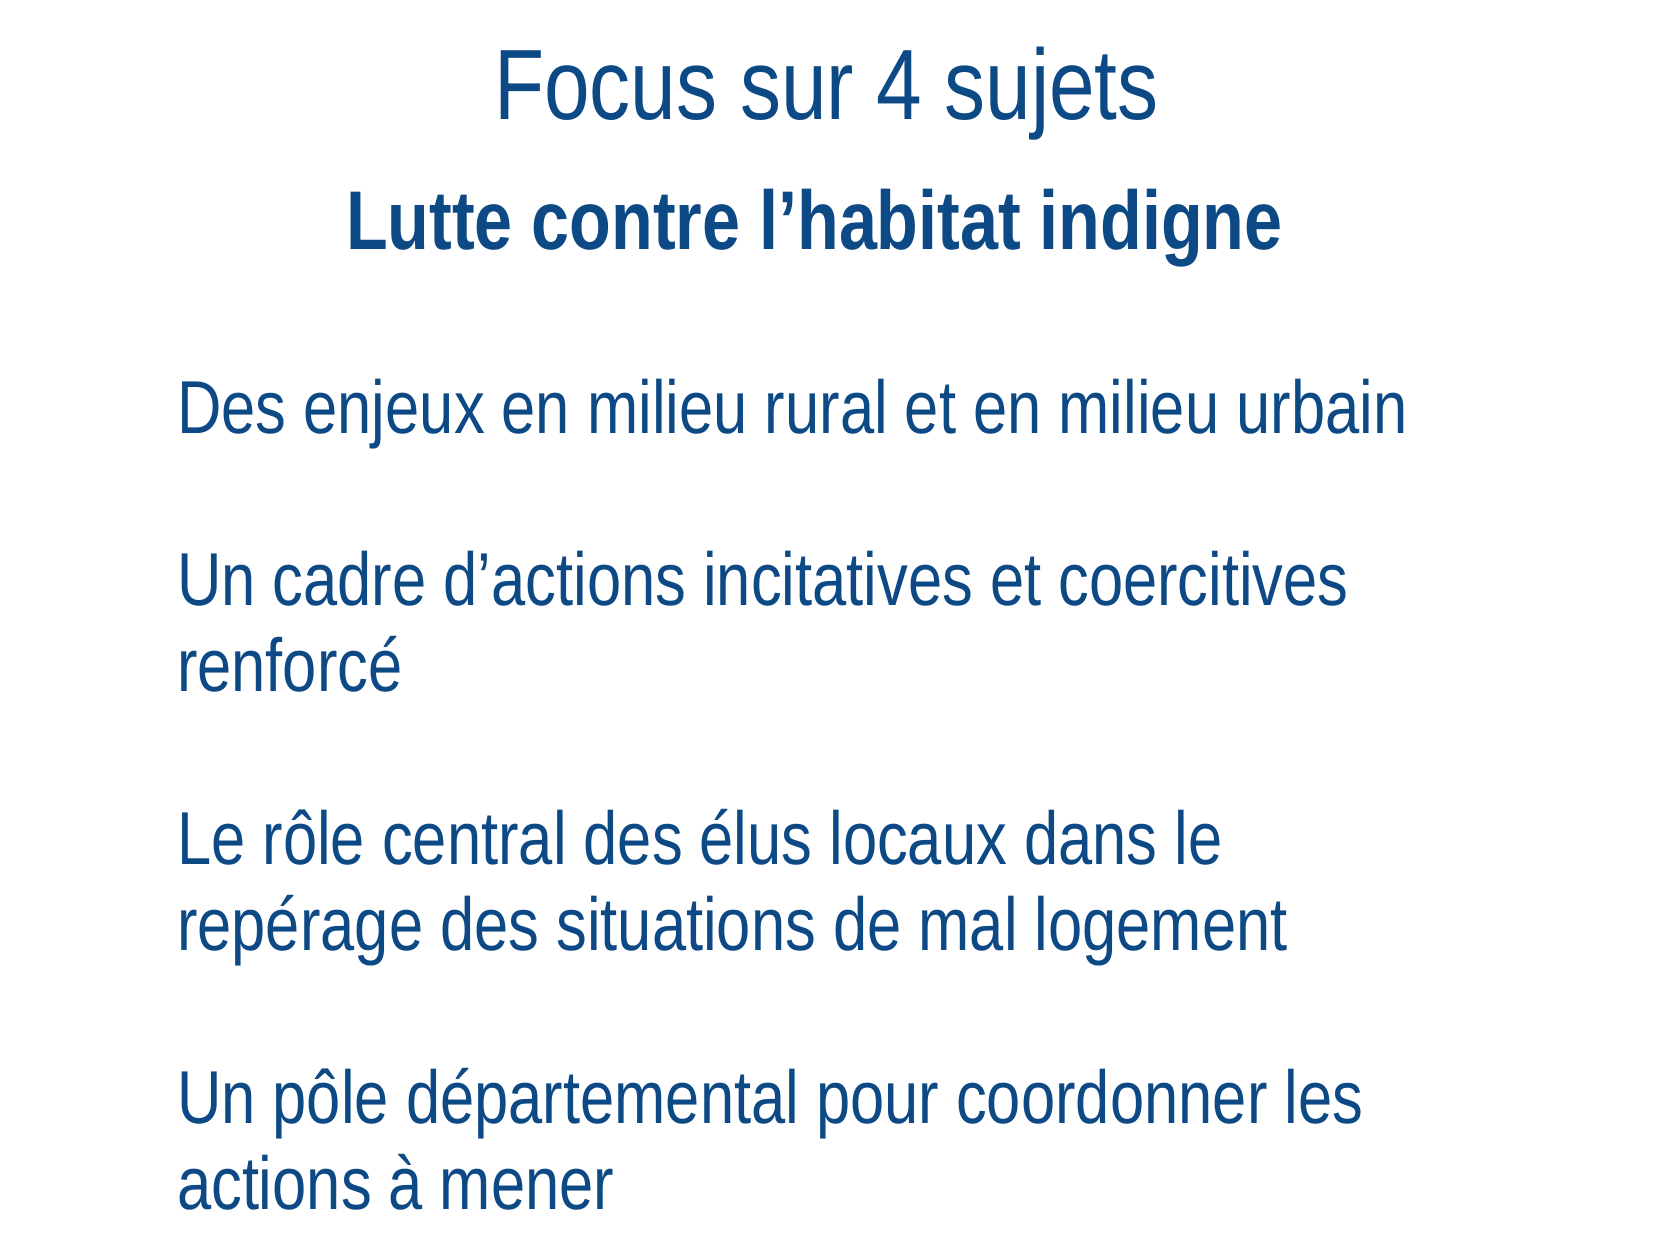

# Focus sur 4 sujets
Lutte contre l’habitat indigne
Des enjeux en milieu rural et en milieu urbain
Un cadre d’actions incitatives et coercitives renforcé
Le rôle central des élus locaux dans le repérage des situations de mal logement
Un pôle départemental pour coordonner les actions à mener